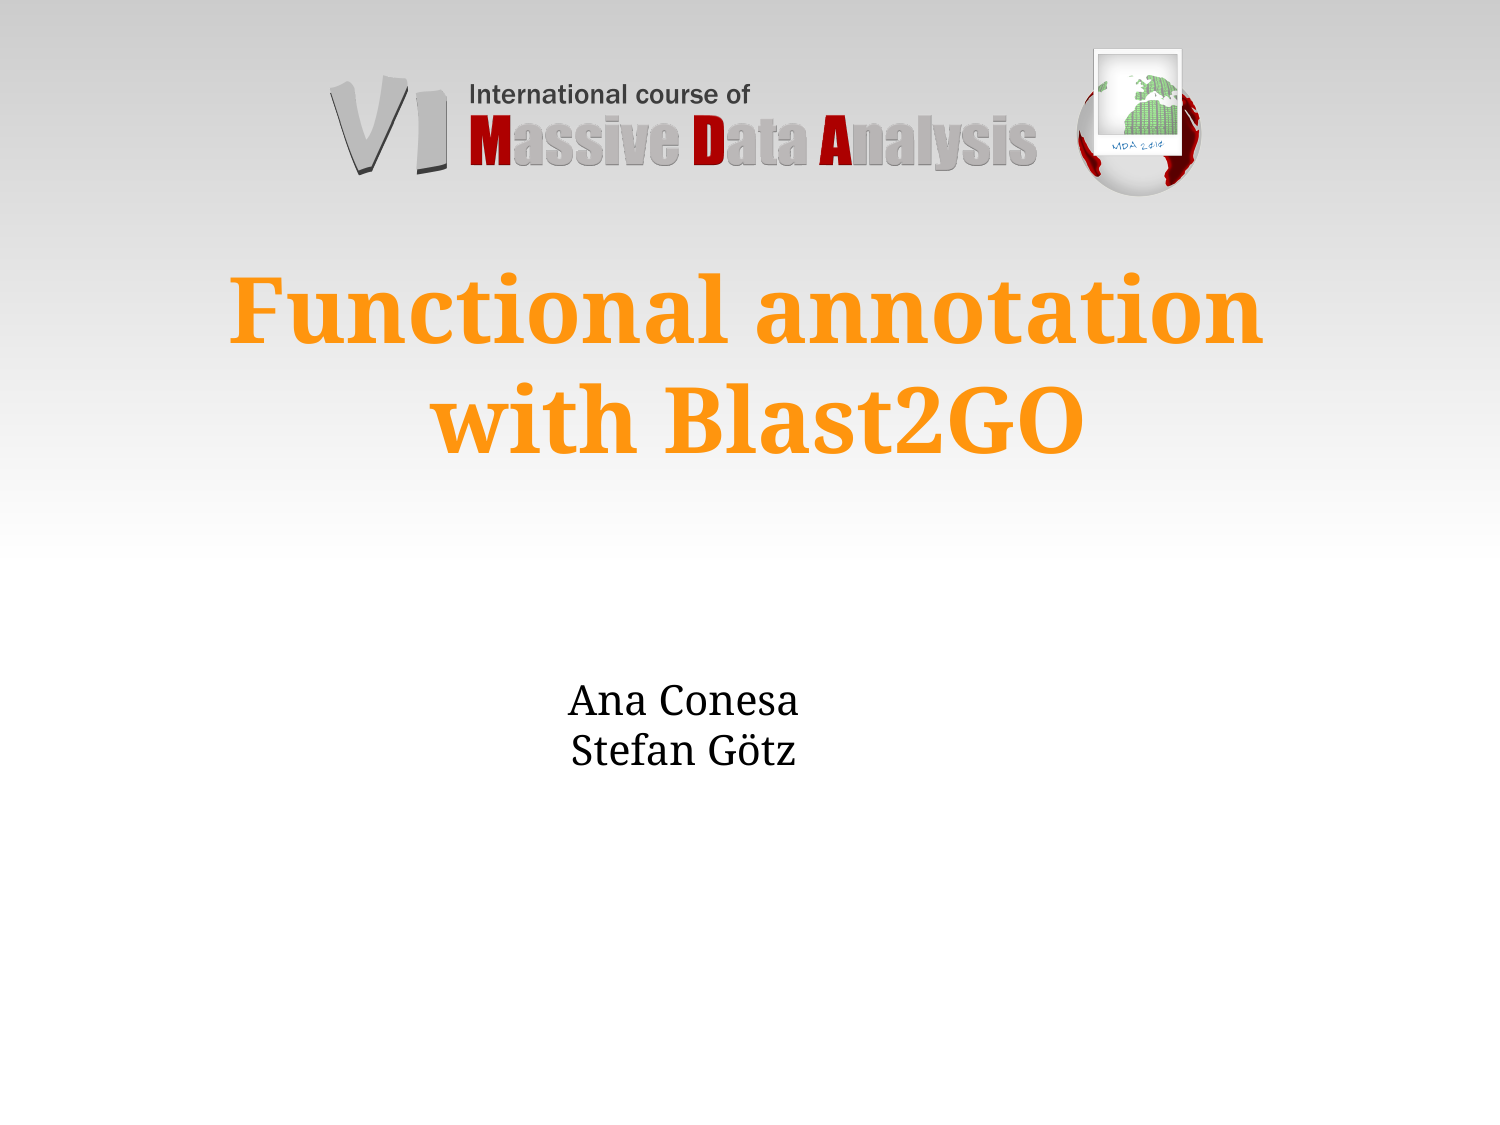

Functional annotation
with Blast2GO
Ana Conesa
Stefan Götz